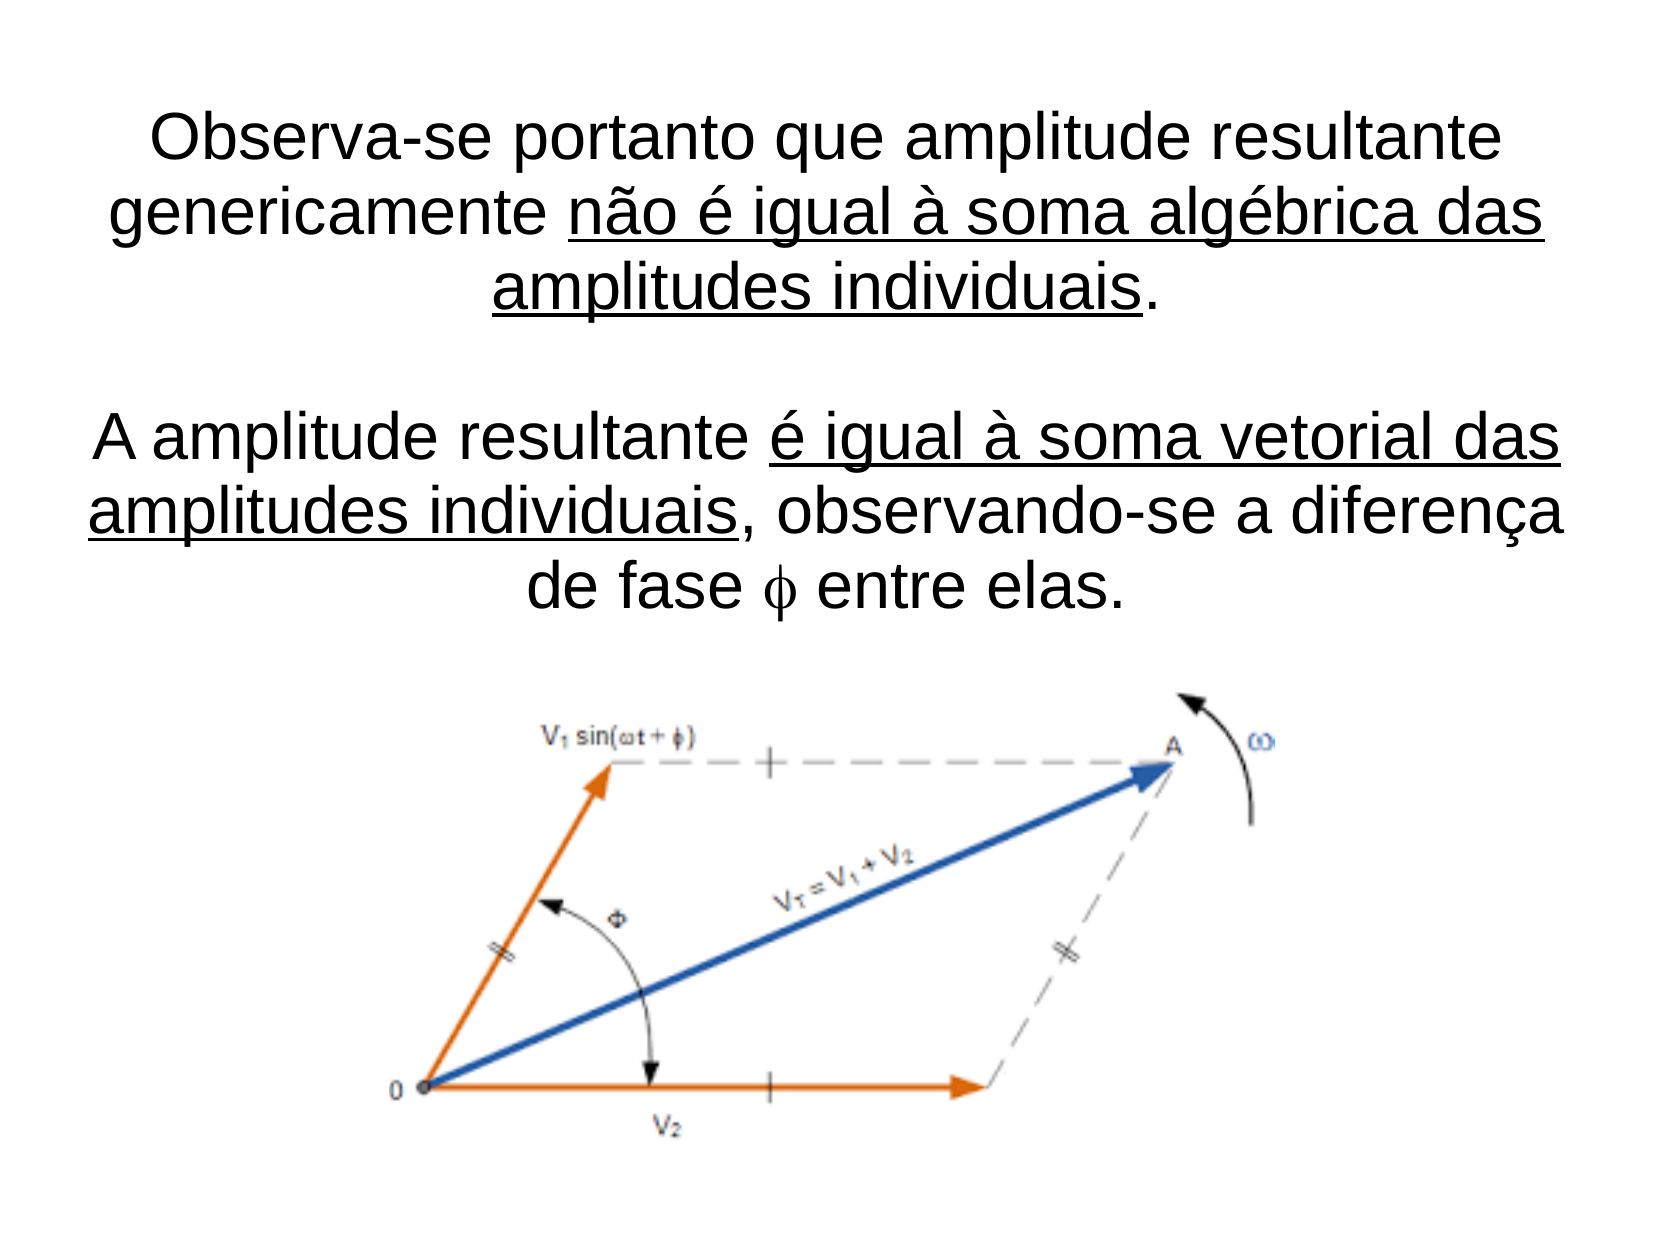

# Observa-se portanto que amplitude resultante genericamente não é igual à soma algébrica das amplitudes individuais.
A amplitude resultante é igual à soma vetorial das amplitudes individuais, observando-se a diferença de fase f entre elas.